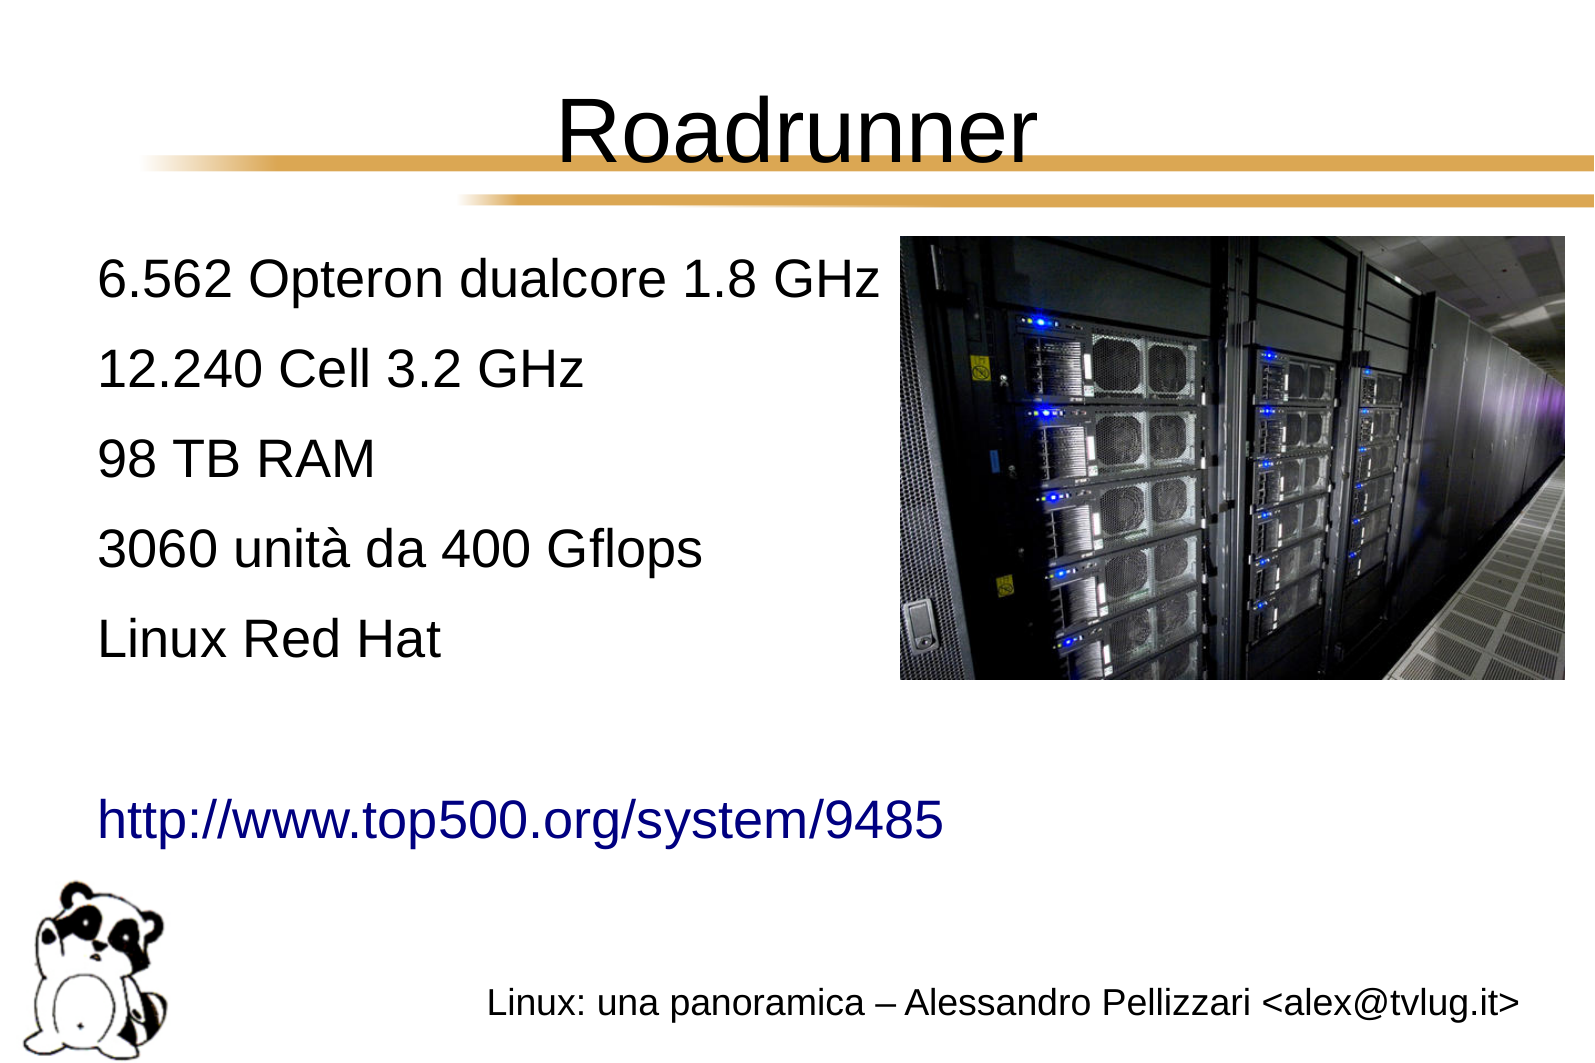

# Roadrunner
6.562 Opteron dualcore 1.8 GHz
12.240 Cell 3.2 GHz
98 TB RAM
3060 unità da 400 Gflops
Linux Red Hat
http://www.top500.org/system/9485
Linux: una panoramica – Alessandro Pellizzari <alex@tvlug.it>